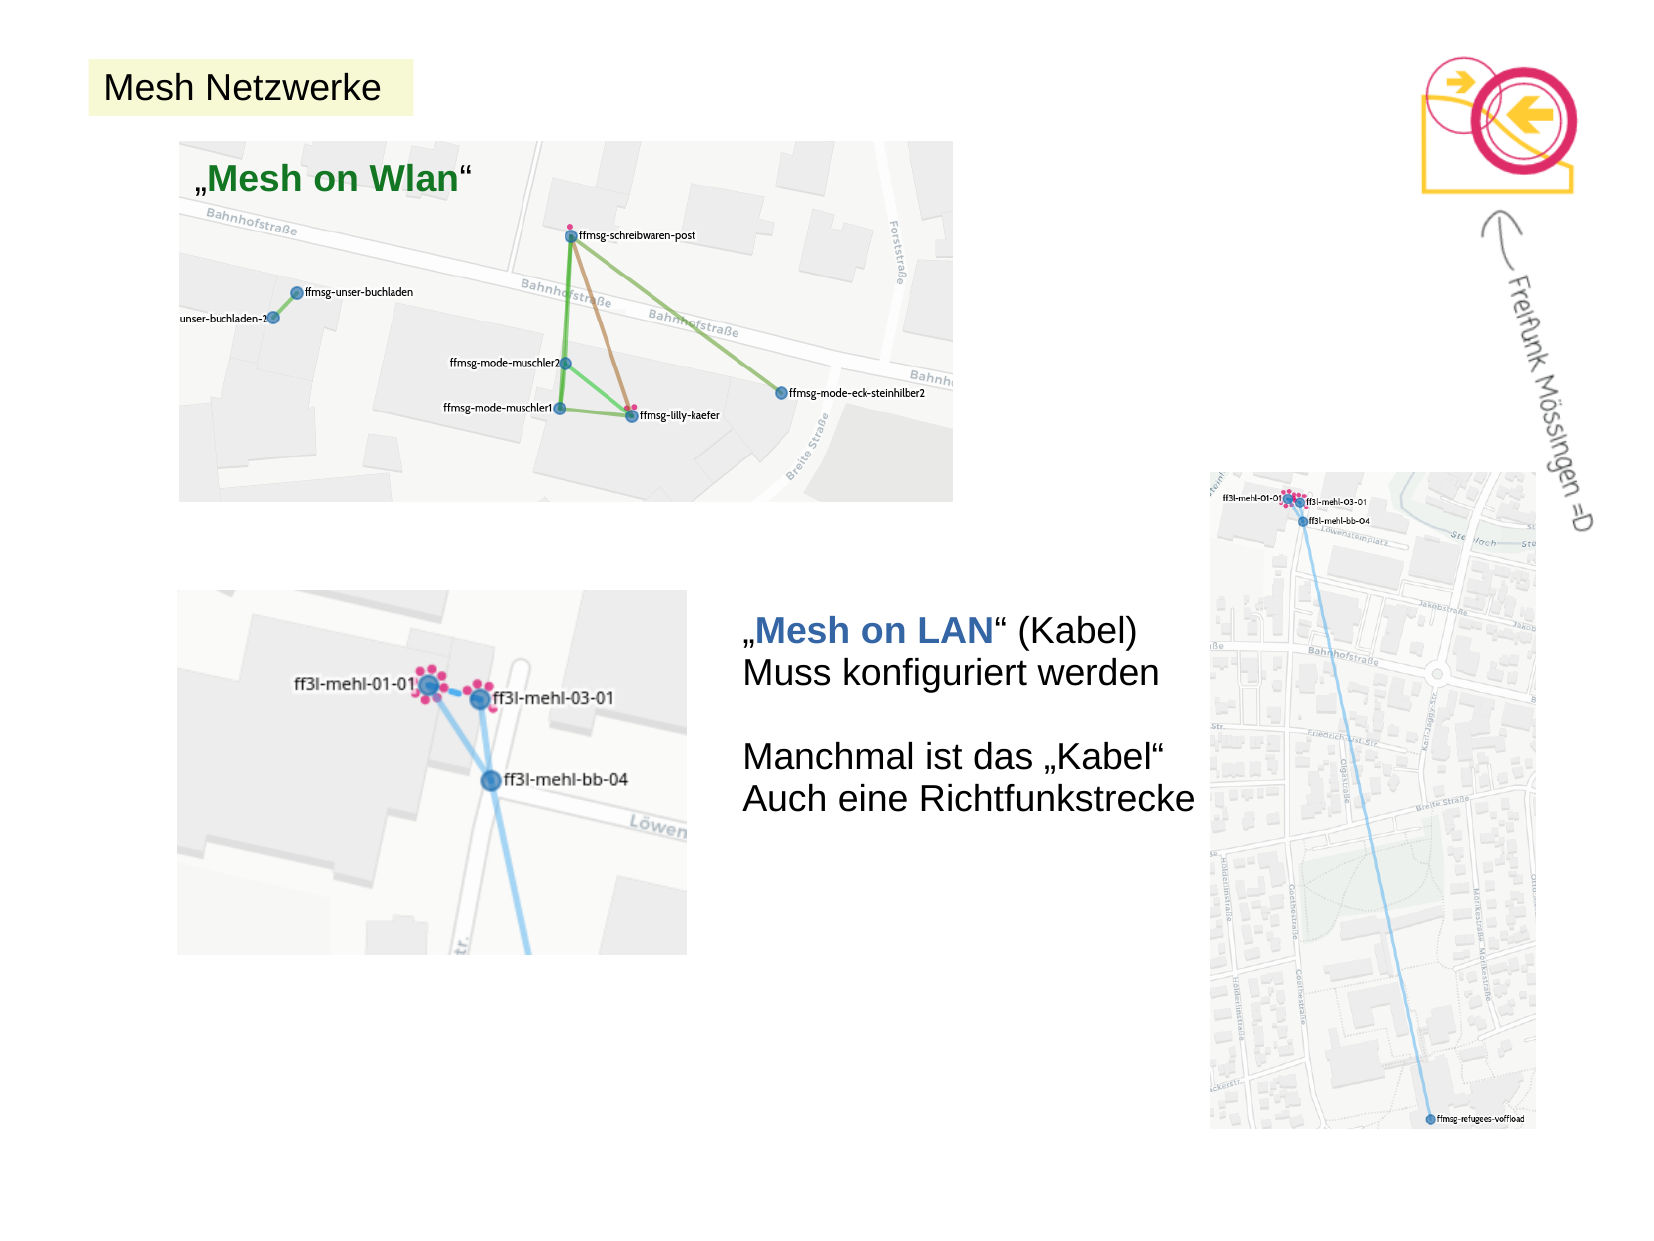

Mesh Netzwerke
„Mesh on Wlan“
„Mesh on LAN“ (Kabel)
Muss konfiguriert werden
Manchmal ist das „Kabel“
Auch eine Richtfunkstrecke